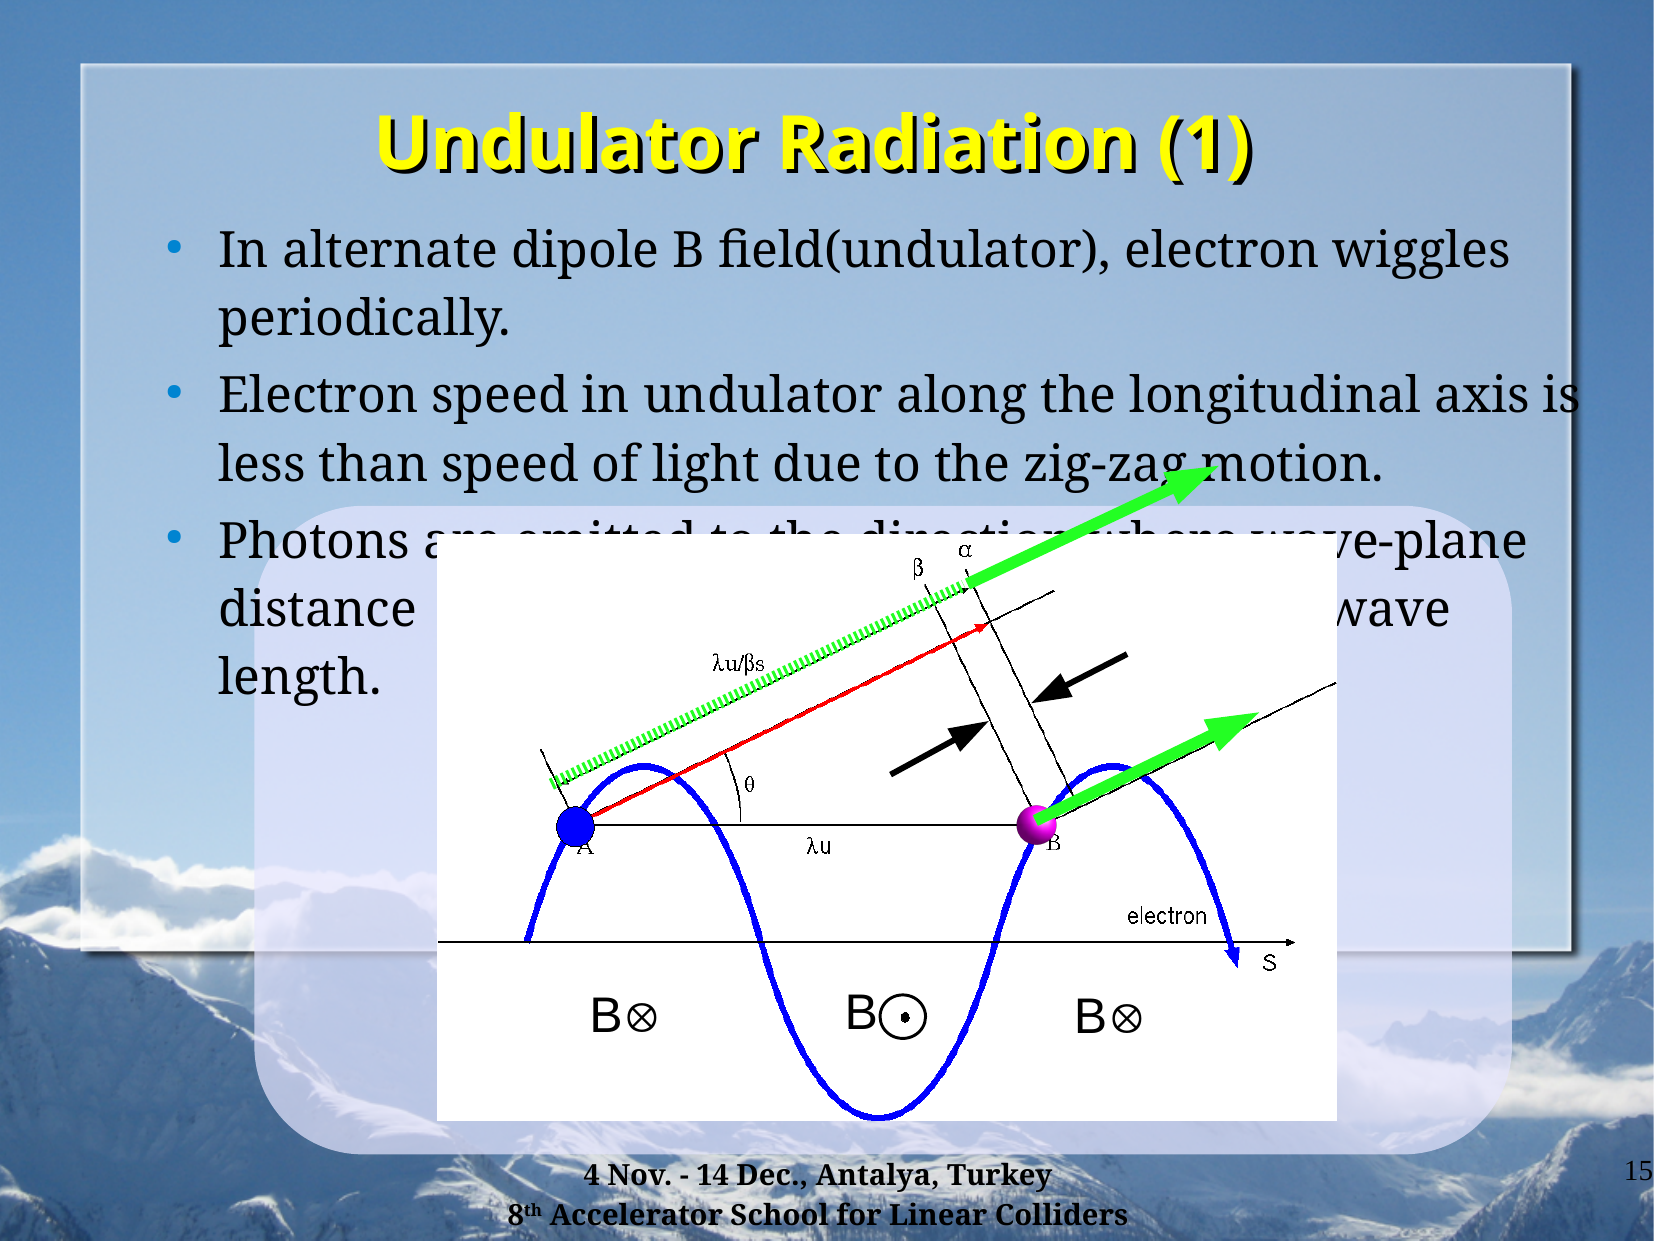

# Undulator Radiation (1)
In alternate dipole B field(undulator), electron wiggles periodically.
Electron speed in undulator along the longitudinal axis is less than speed of light due to the zig-zag motion.
Photons are emitted to the direction where wave-plane distance corresponds to integer of the photon wave length.
B
B
B
15